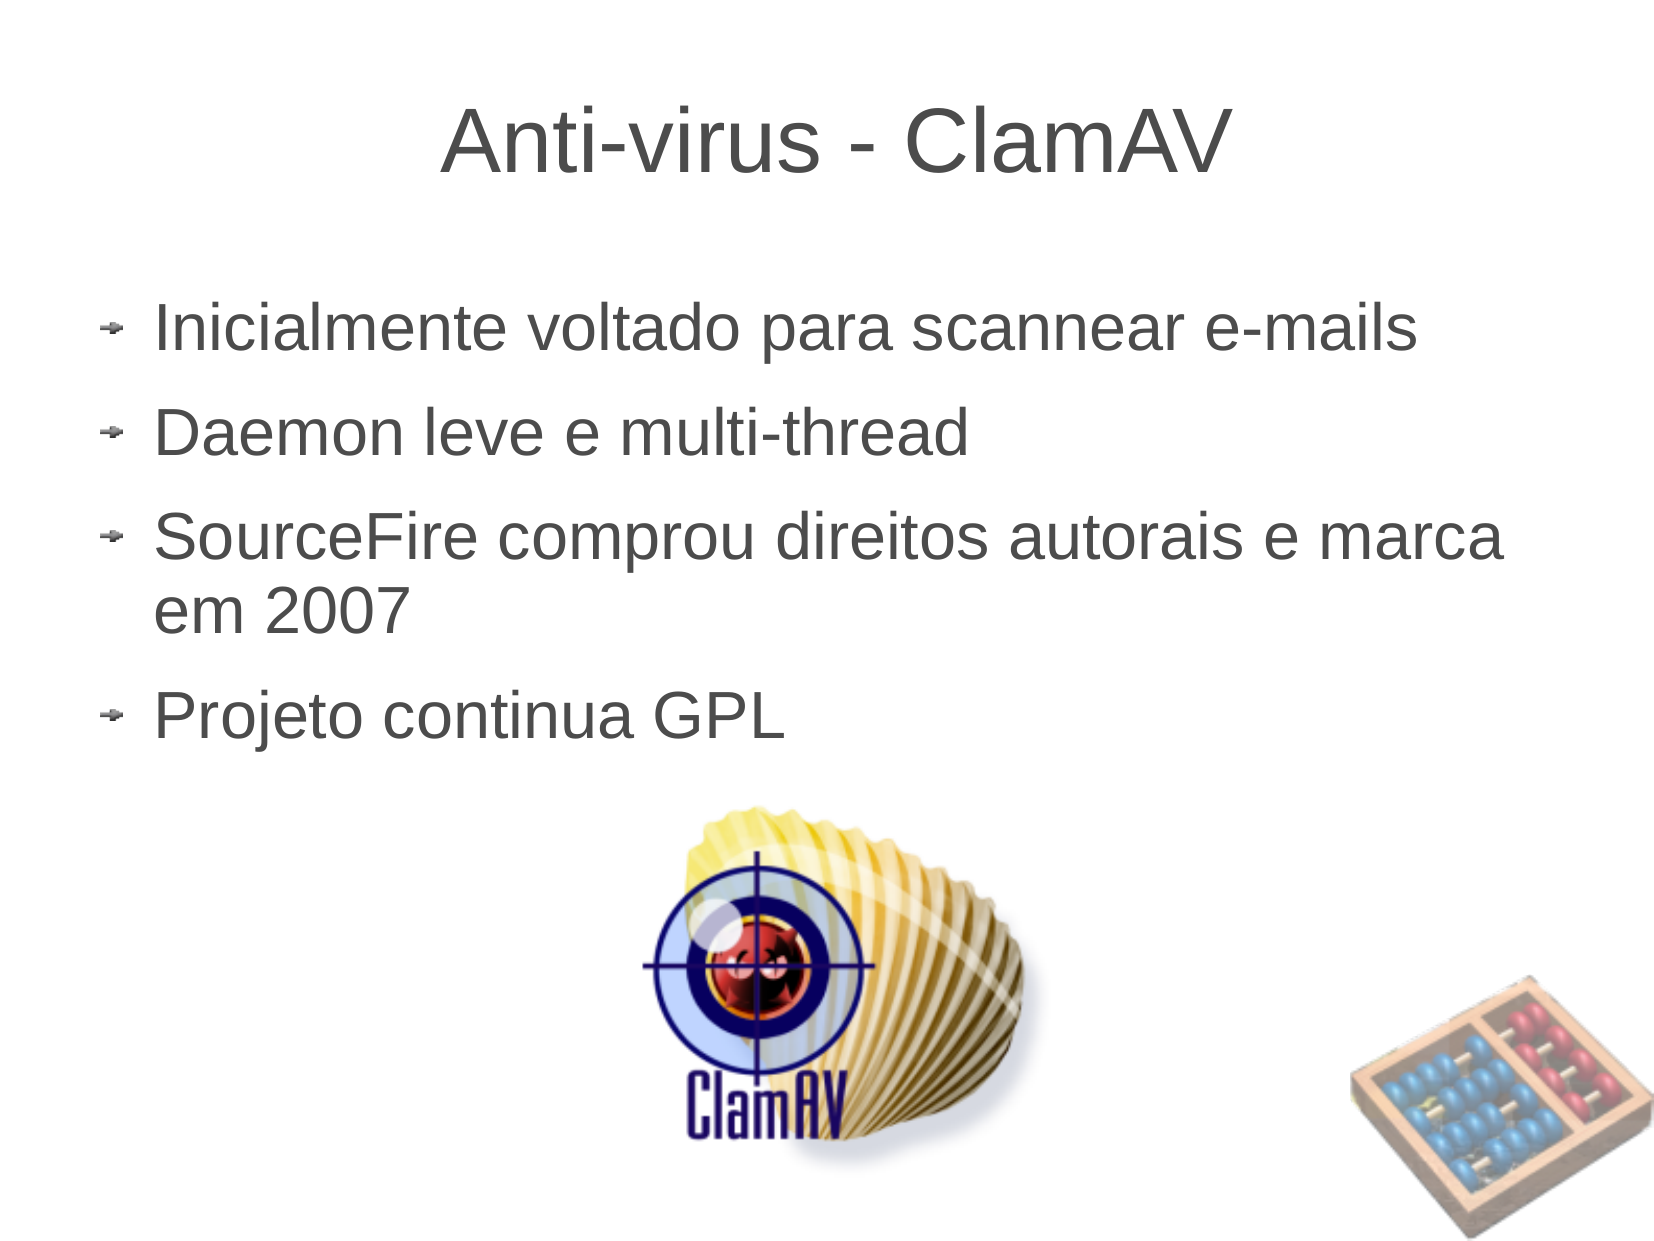

# Anti-virus - ClamAV
Inicialmente voltado para scannear e-mails
Daemon leve e multi-thread
SourceFire comprou direitos autorais e marca em 2007
Projeto continua GPL